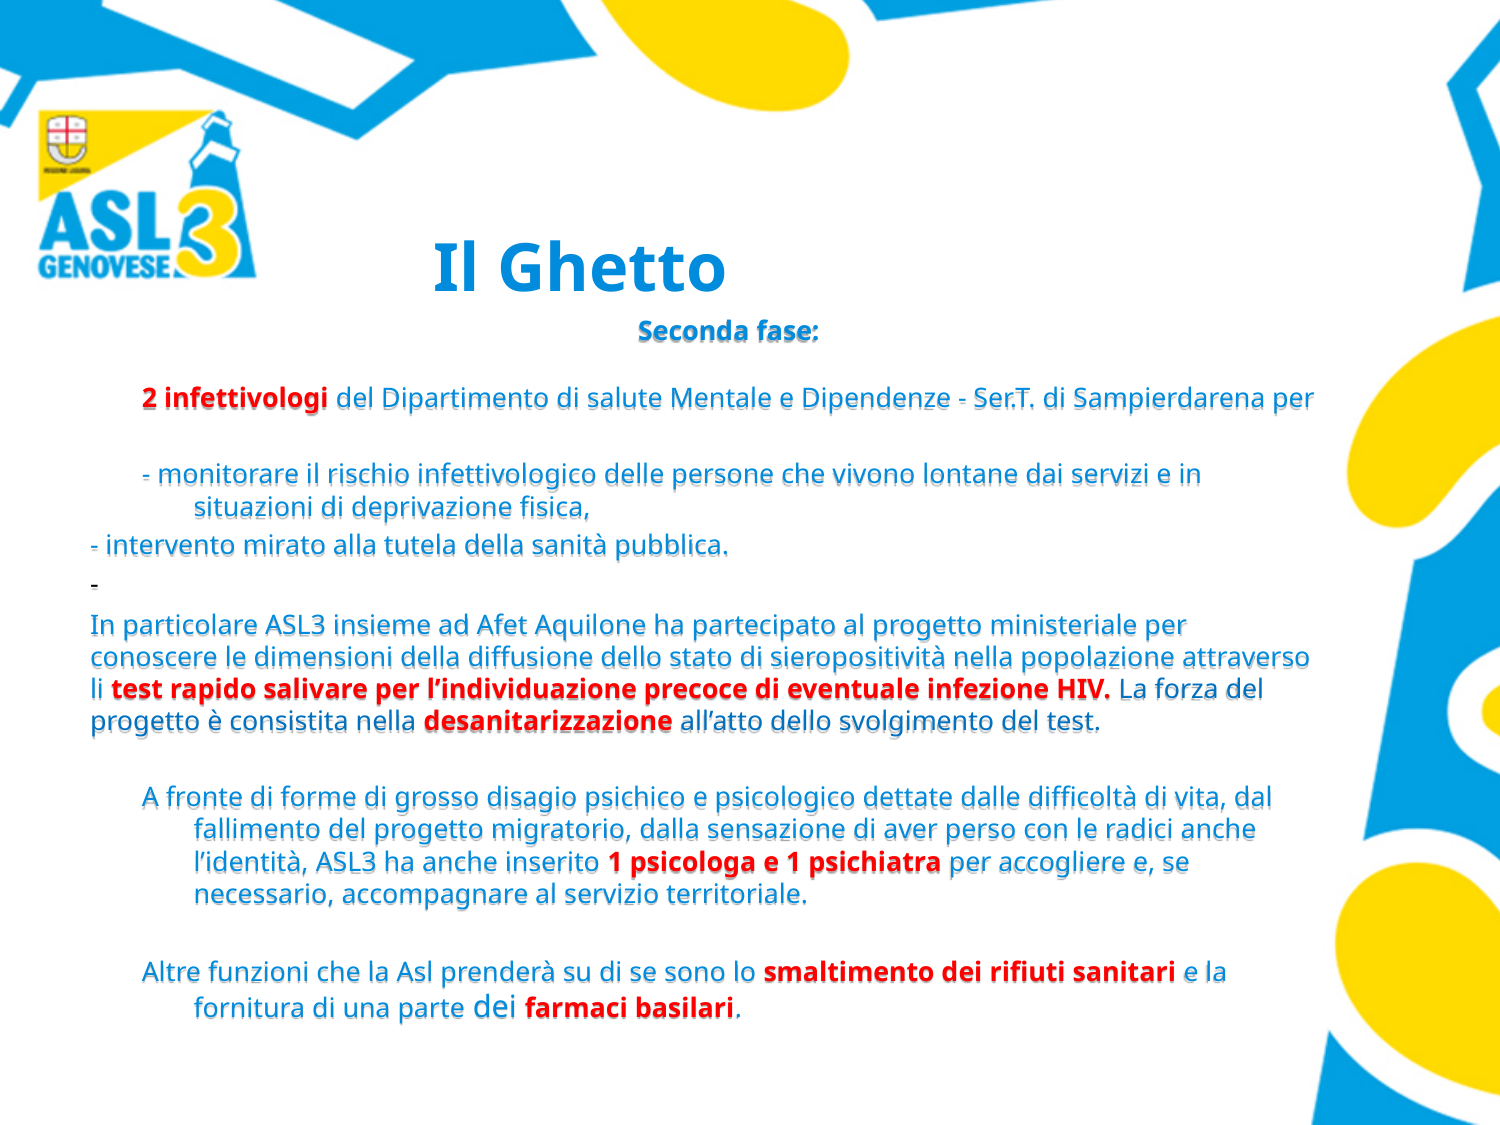

Il Ghetto
# Seconda fase:
2 infettivologi del Dipartimento di salute Mentale e Dipendenze - Ser.T. di Sampierdarena per
- monitorare il rischio infettivologico delle persone che vivono lontane dai servizi e in situazioni di deprivazione fisica,
- intervento mirato alla tutela della sanità pubblica.
In particolare ASL3 insieme ad Afet Aquilone ha partecipato al progetto ministeriale per conoscere le dimensioni della diffusione dello stato di sieropositività nella popolazione attraverso li test rapido salivare per l’individuazione precoce di eventuale infezione HIV. La forza del progetto è consistita nella desanitarizzazione all’atto dello svolgimento del test.
A fronte di forme di grosso disagio psichico e psicologico dettate dalle difficoltà di vita, dal fallimento del progetto migratorio, dalla sensazione di aver perso con le radici anche l’identità, ASL3 ha anche inserito 1 psicologa e 1 psichiatra per accogliere e, se necessario, accompagnare al servizio territoriale.
Altre funzioni che la Asl prenderà su di se sono lo smaltimento dei rifiuti sanitari e la fornitura di una parte dei farmaci basilari.